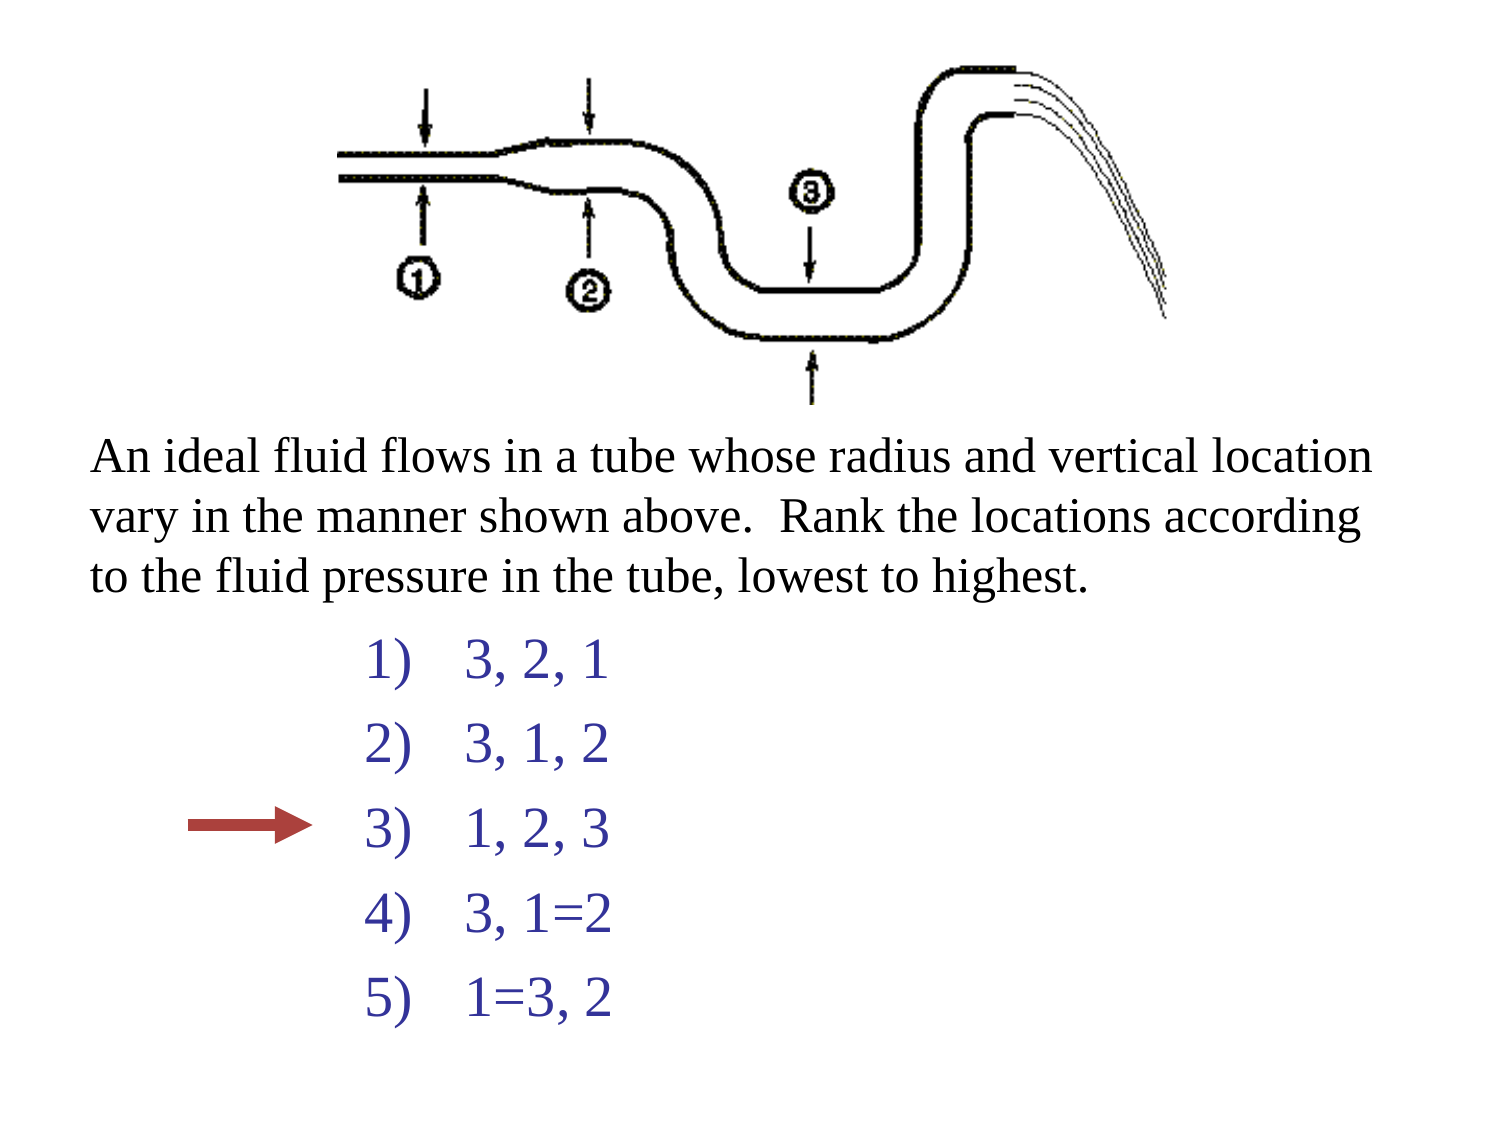

An ideal fluid flows in a tube whose radius and vertical location vary in the manner shown above. Rank the locations according to the fluid pressure in the tube, lowest to highest.
3, 2, 1
3, 1, 2
1, 2, 3
3, 1=2
1=3, 2